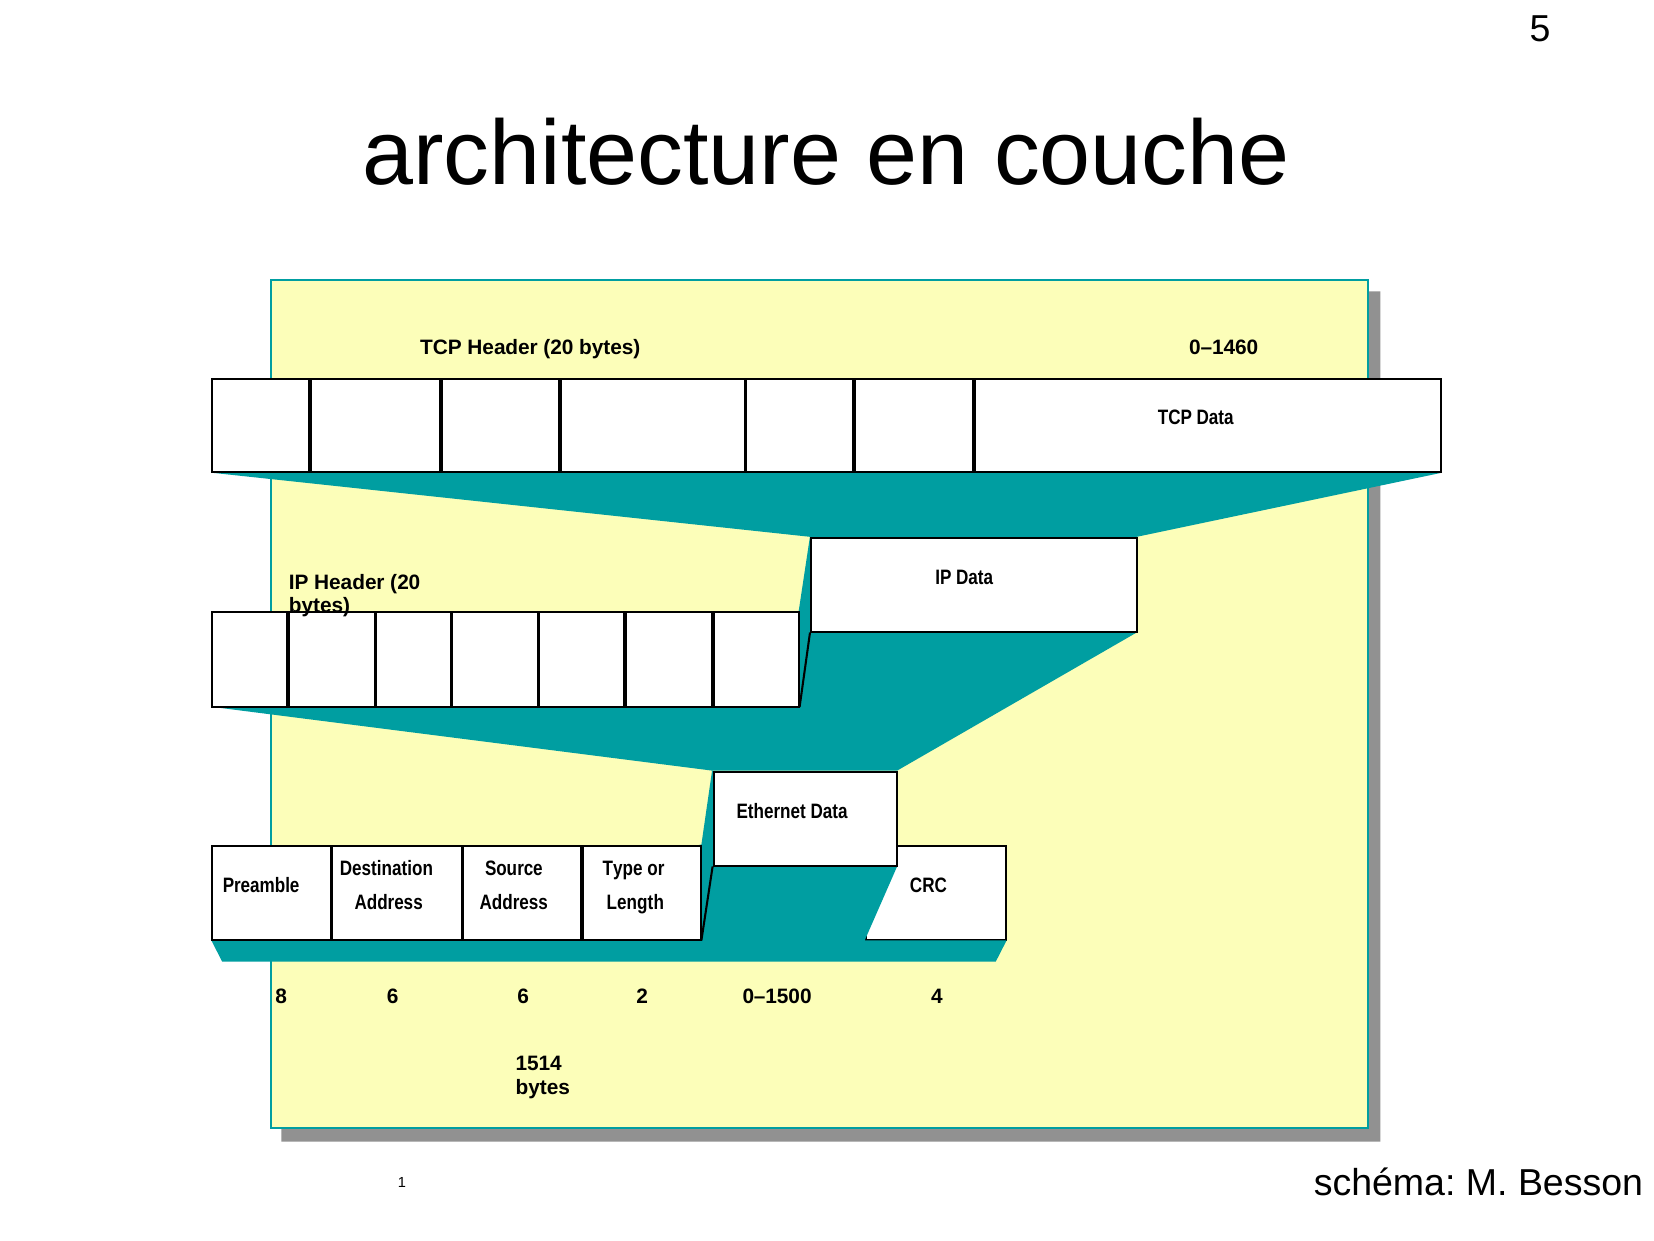

# architecture en couche
TCP Header (20 bytes)
0–1460
TCP Data
IP Data
IP Header (20 bytes)
Ethernet Data
Destination
Source
Type or
Preamble
CRC
Address
Address
Length
8
6
6
2
0–1500
4
1514 bytes
schéma: M. Besson
1